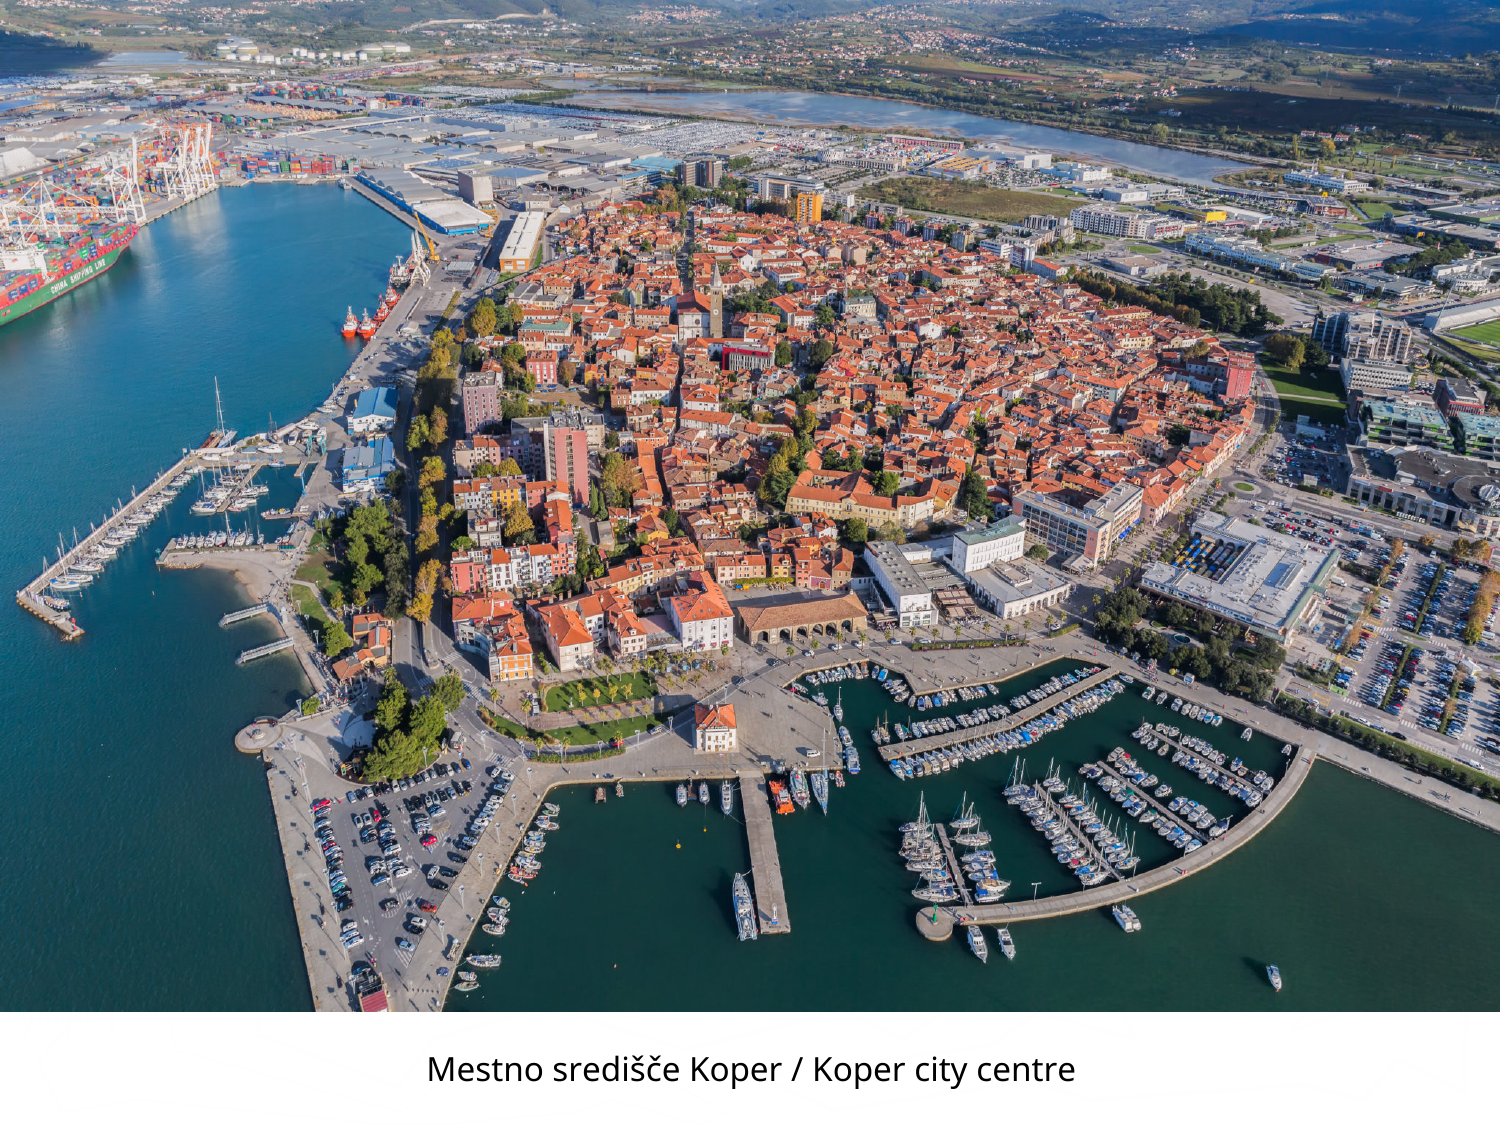

Mestno središče Koper / Koper city centre